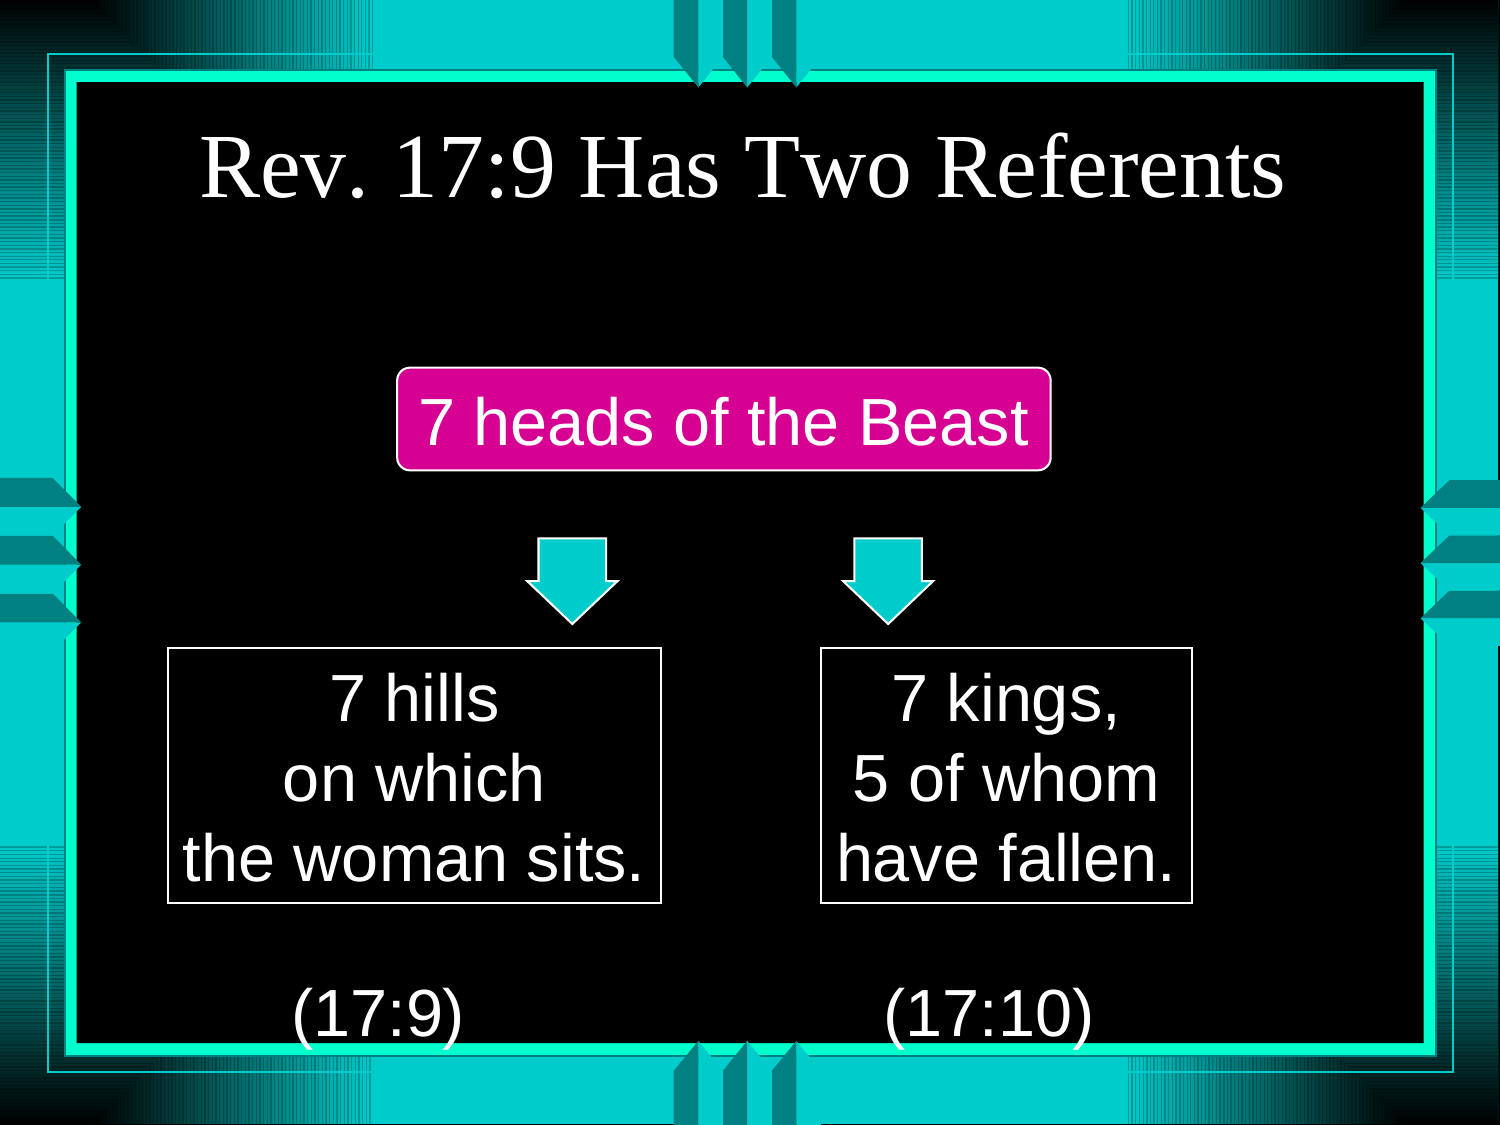

# Rev. 17:9 Has Two Referents
7 heads of the Beast
7 hills
on which
the woman sits.
(17:9)
7 kings,
5 of whom
have fallen.
(17:10)